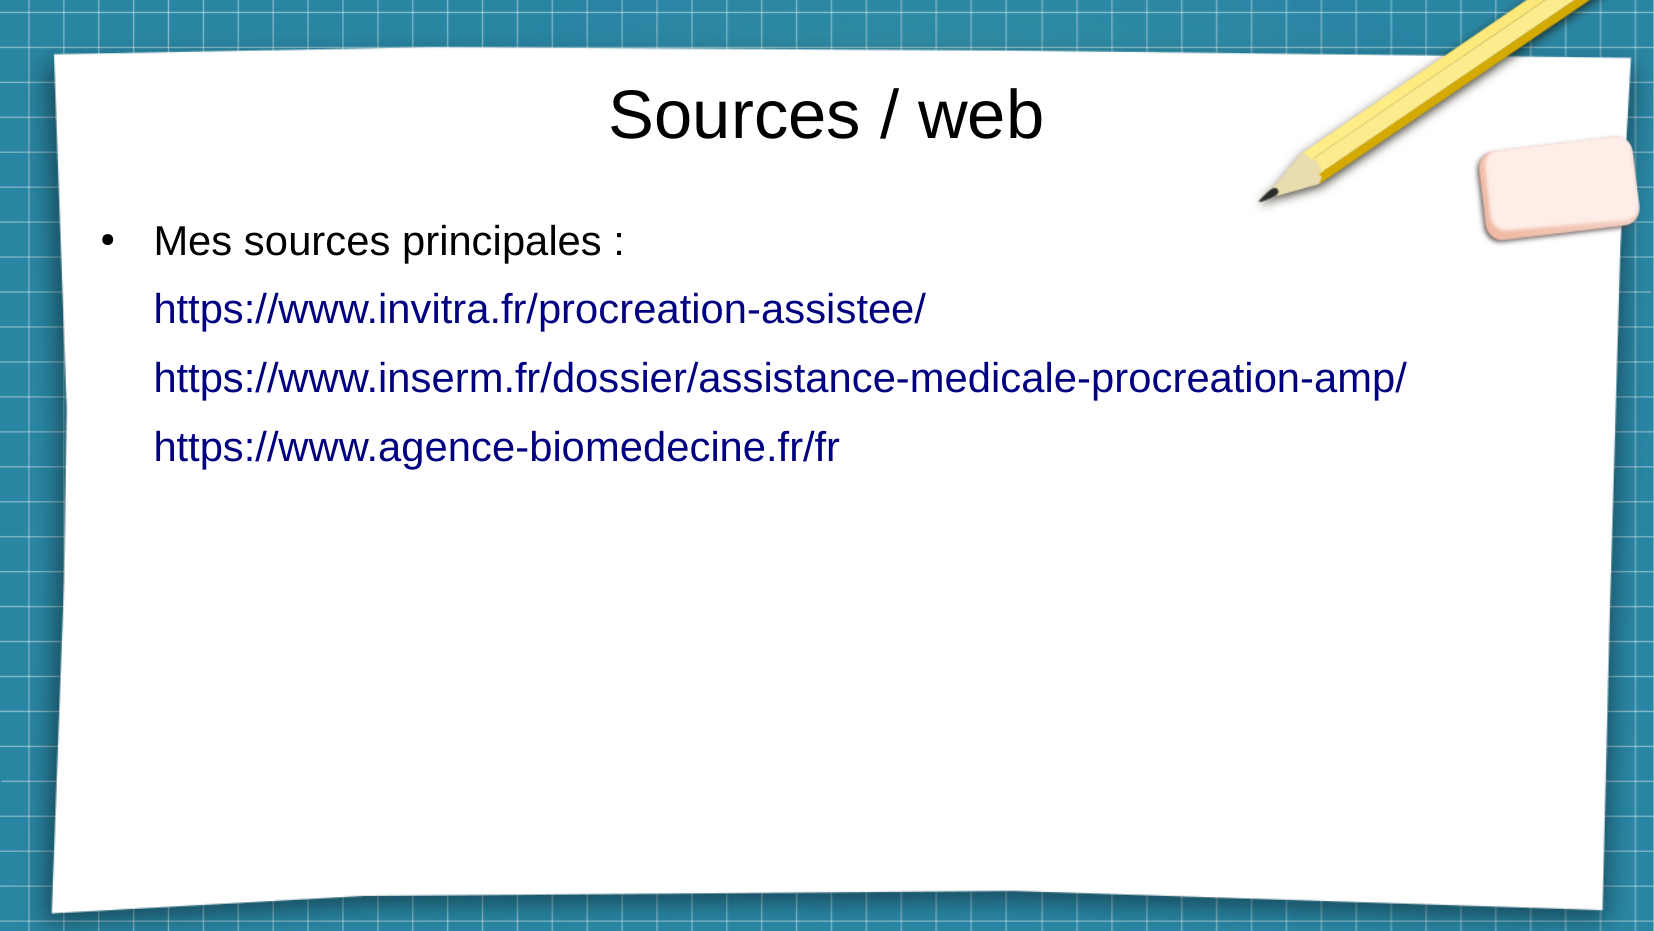

# Sources / web
Mes sources principales :
https://www.invitra.fr/procreation-assistee/
https://www.inserm.fr/dossier/assistance-medicale-procreation-amp/
https://www.agence-biomedecine.fr/fr